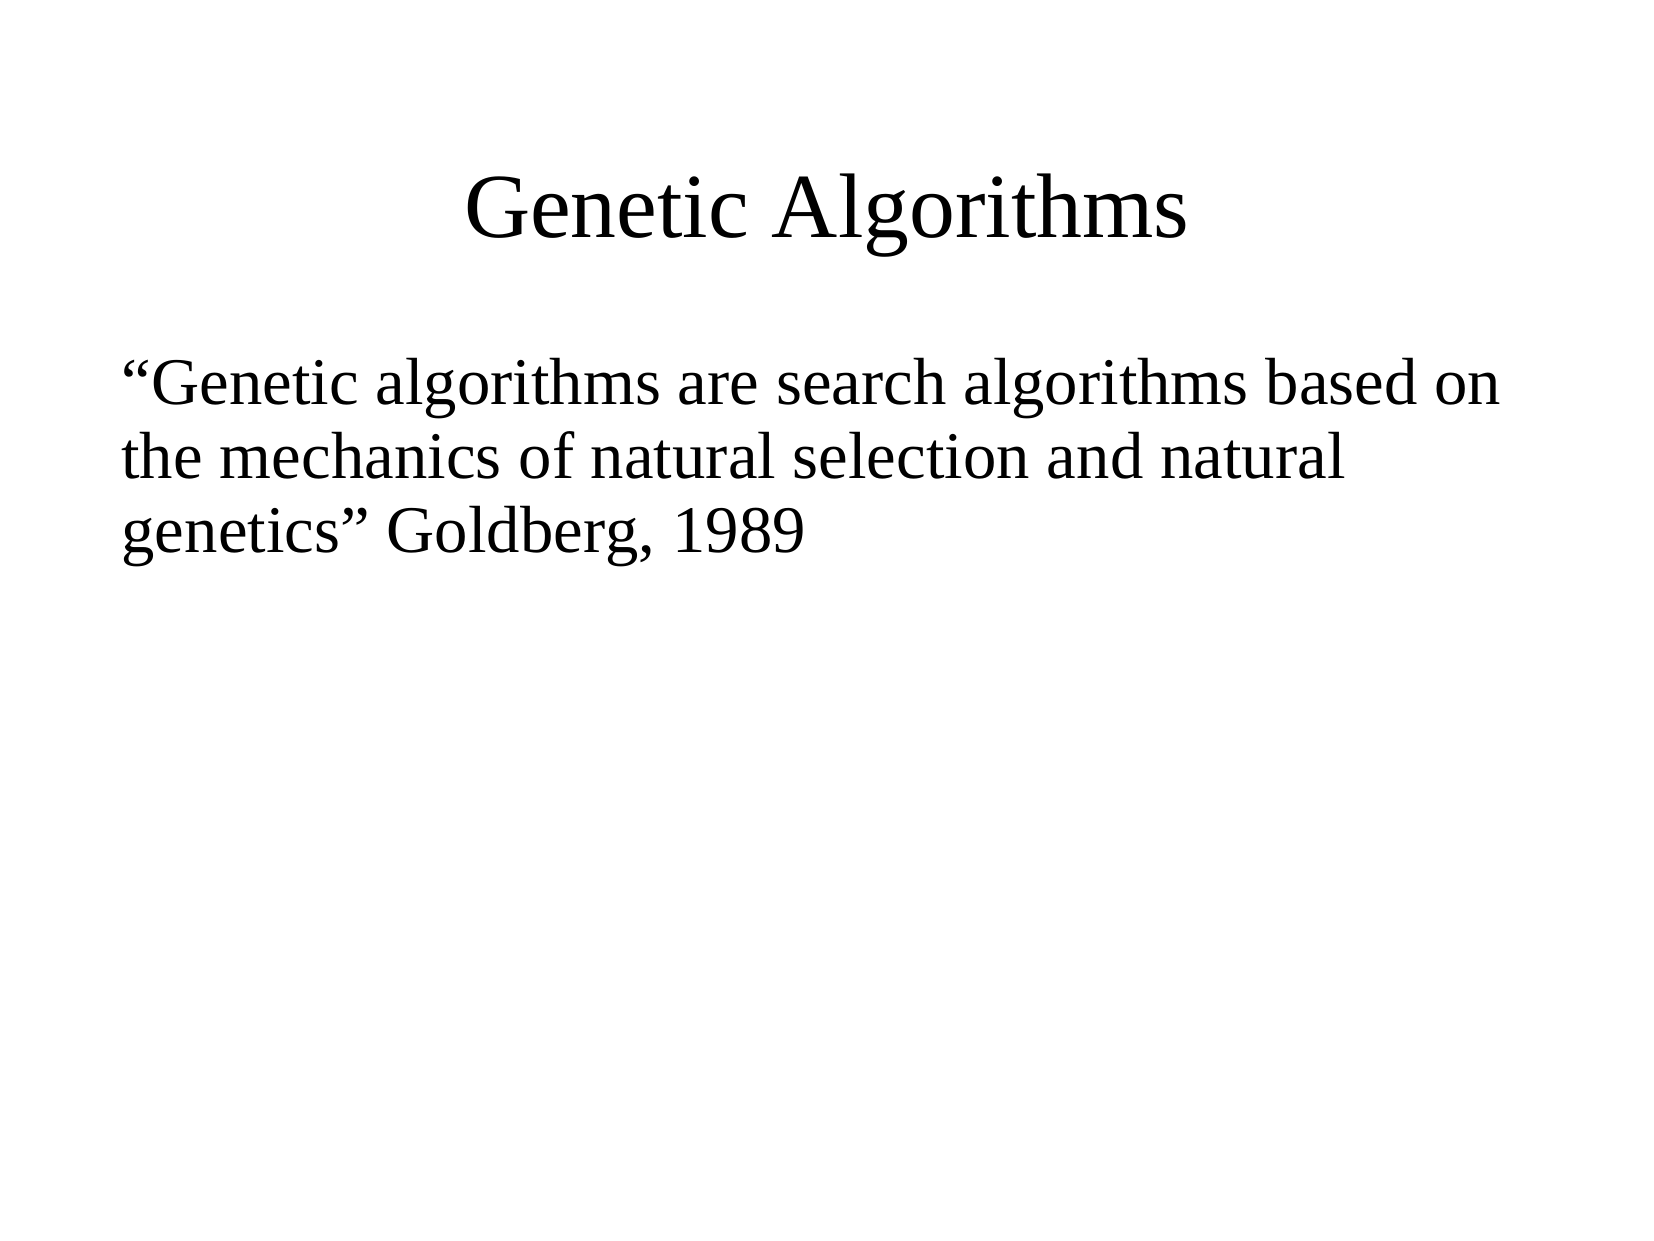

# Genetic Algorithms
“Genetic algorithms are search algorithms based on the mechanics of natural selection and natural genetics” Goldberg, 1989